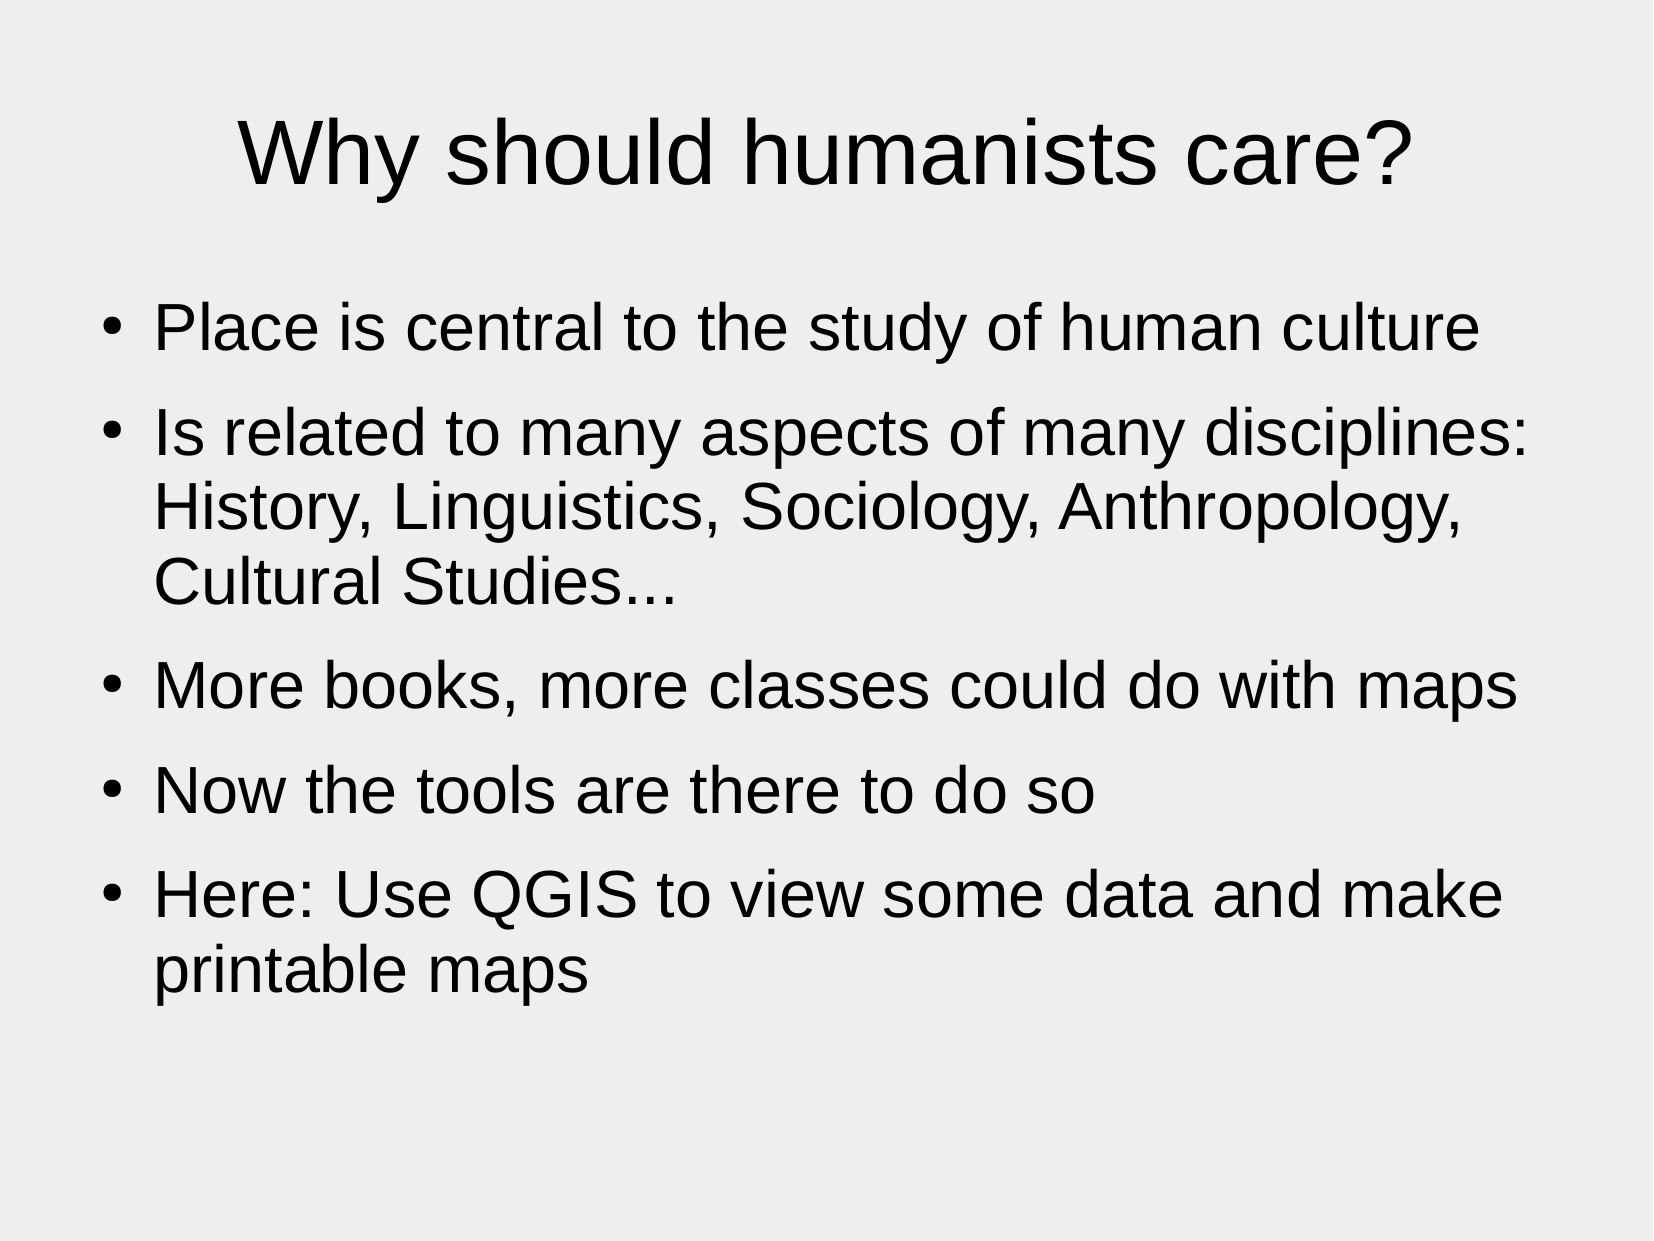

# Why should humanists care?
Place is central to the study of human culture
Is related to many aspects of many disciplines: History, Linguistics, Sociology, Anthropology, Cultural Studies...
More books, more classes could do with maps
Now the tools are there to do so
Here: Use QGIS to view some data and make printable maps